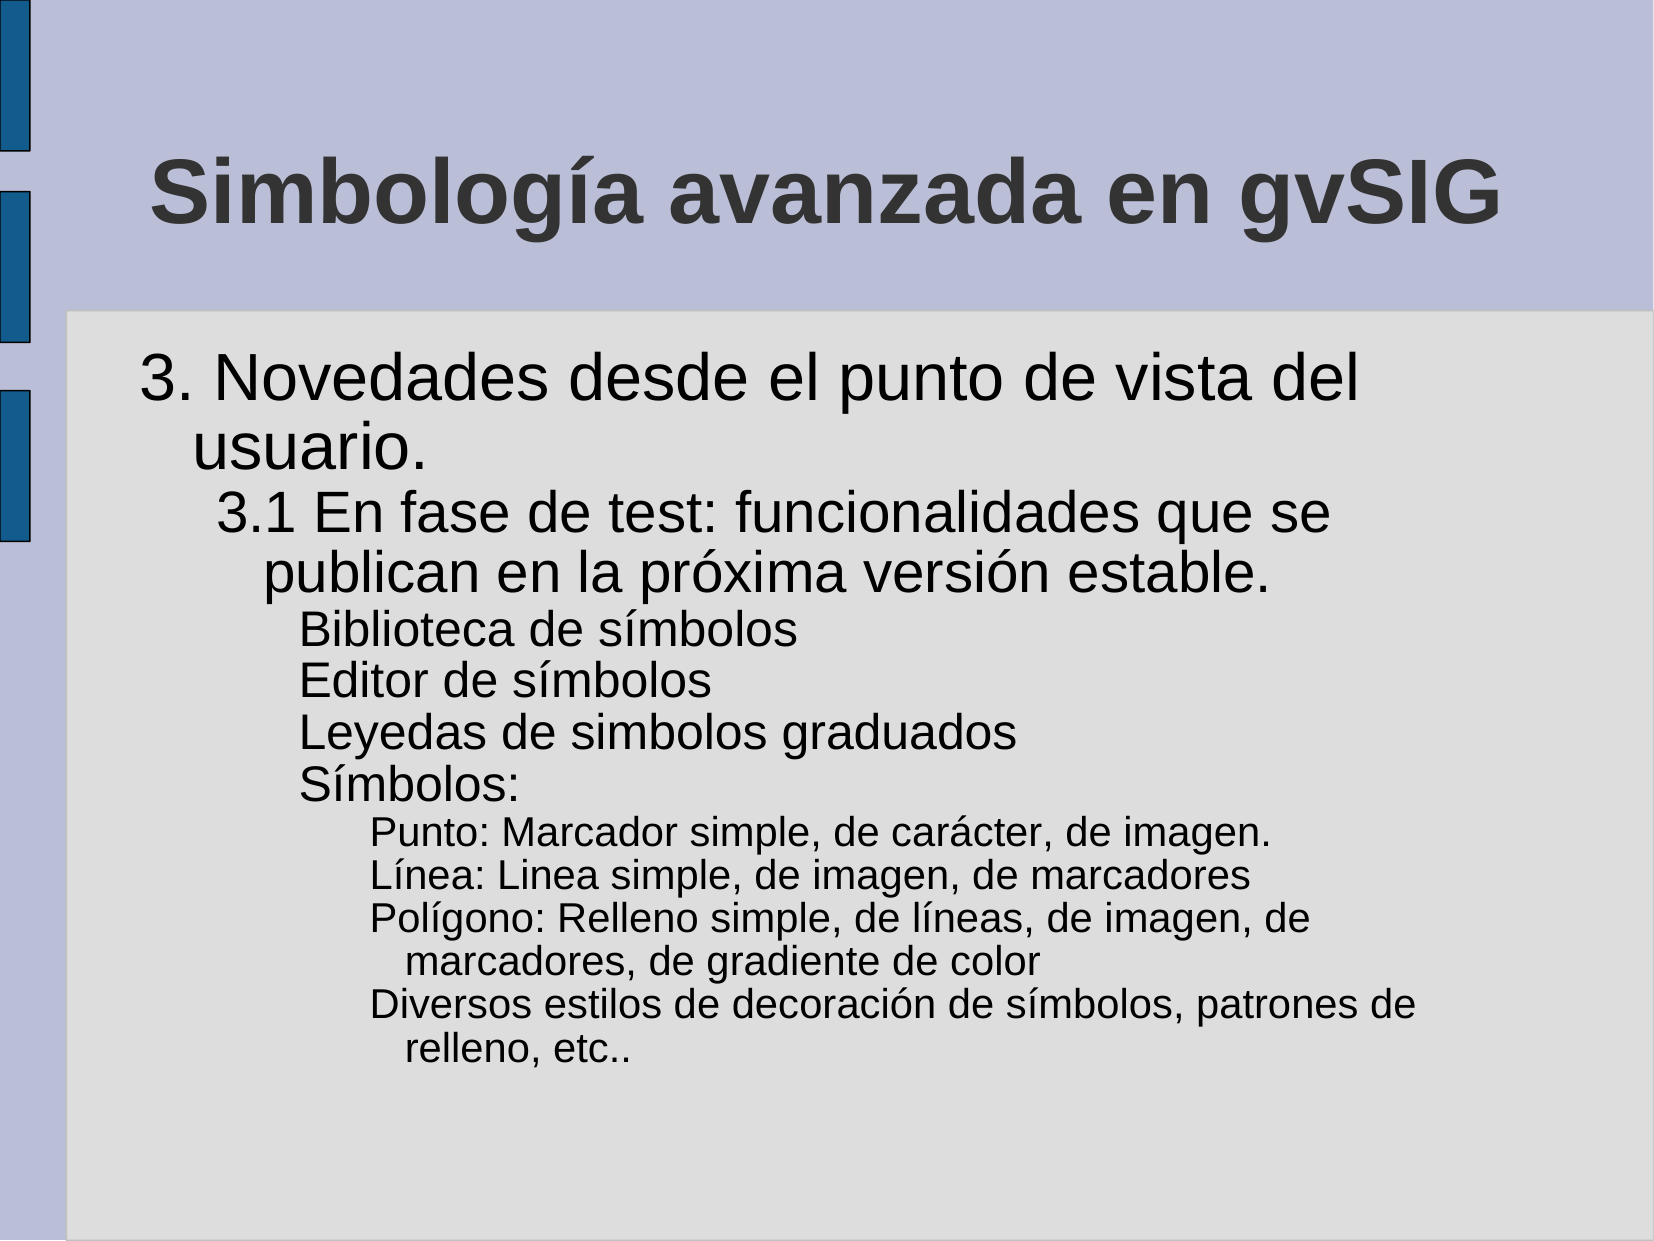

# Simbología avanzada en gvSIG
3. Novedades desde el punto de vista del usuario.
3.1 En fase de test: funcionalidades que se publican en la próxima versión estable.
Biblioteca de símbolos
Editor de símbolos
Leyedas de simbolos graduados
Símbolos:
Punto: Marcador simple, de carácter, de imagen.
Línea: Linea simple, de imagen, de marcadores
Polígono: Relleno simple, de líneas, de imagen, de marcadores, de gradiente de color
Diversos estilos de decoración de símbolos, patrones de relleno, etc..